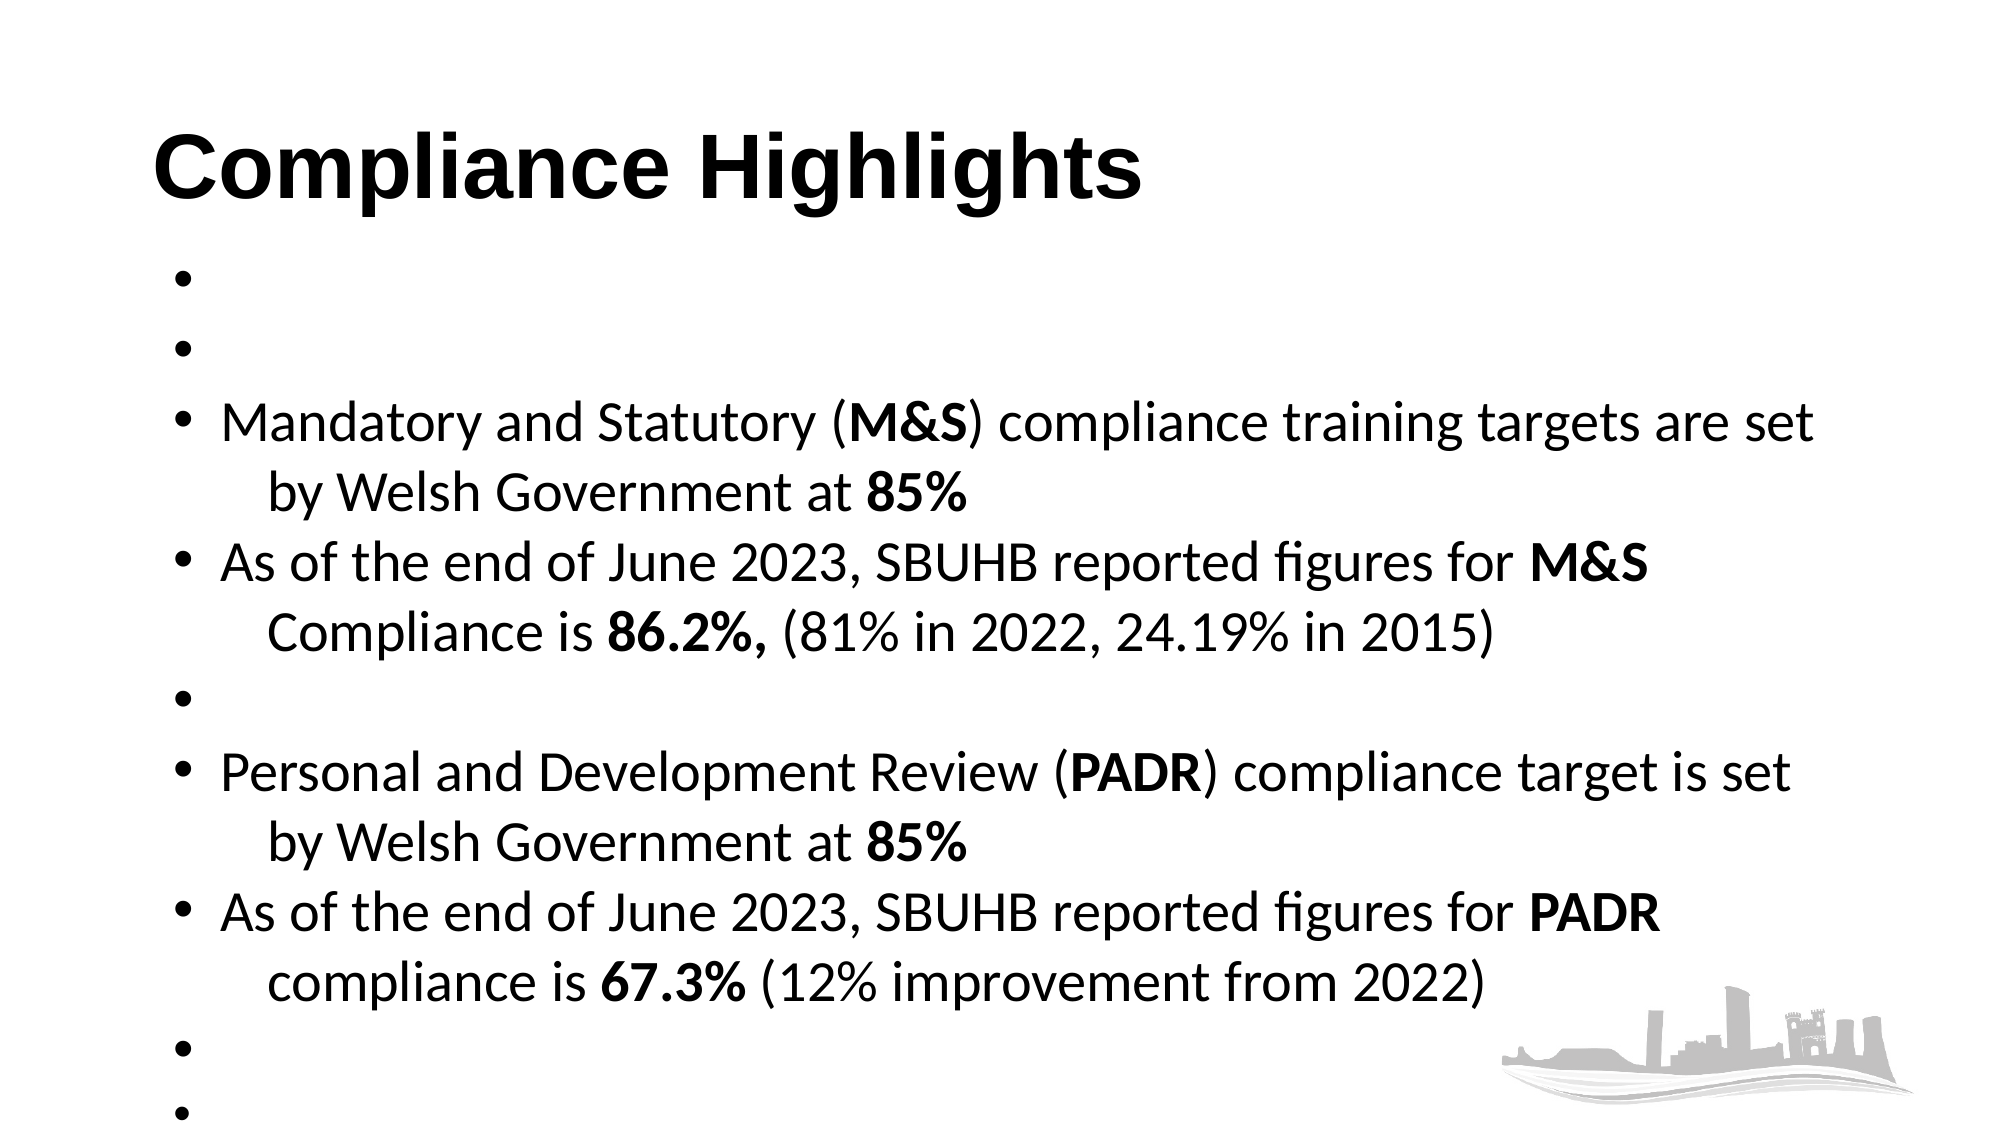

# Compliance Highlights
Mandatory and Statutory (M&S) compliance training targets are set by Welsh Government at 85%
As of the end of June 2023, SBUHB reported figures for M&S Compliance is 86.2%, (81% in 2022, 24.19% in 2015)
Personal and Development Review (PADR) compliance target is set by Welsh Government at 85%
As of the end of June 2023, SBUHB reported figures for PADR compliance is 67.3% (12% improvement from 2022)